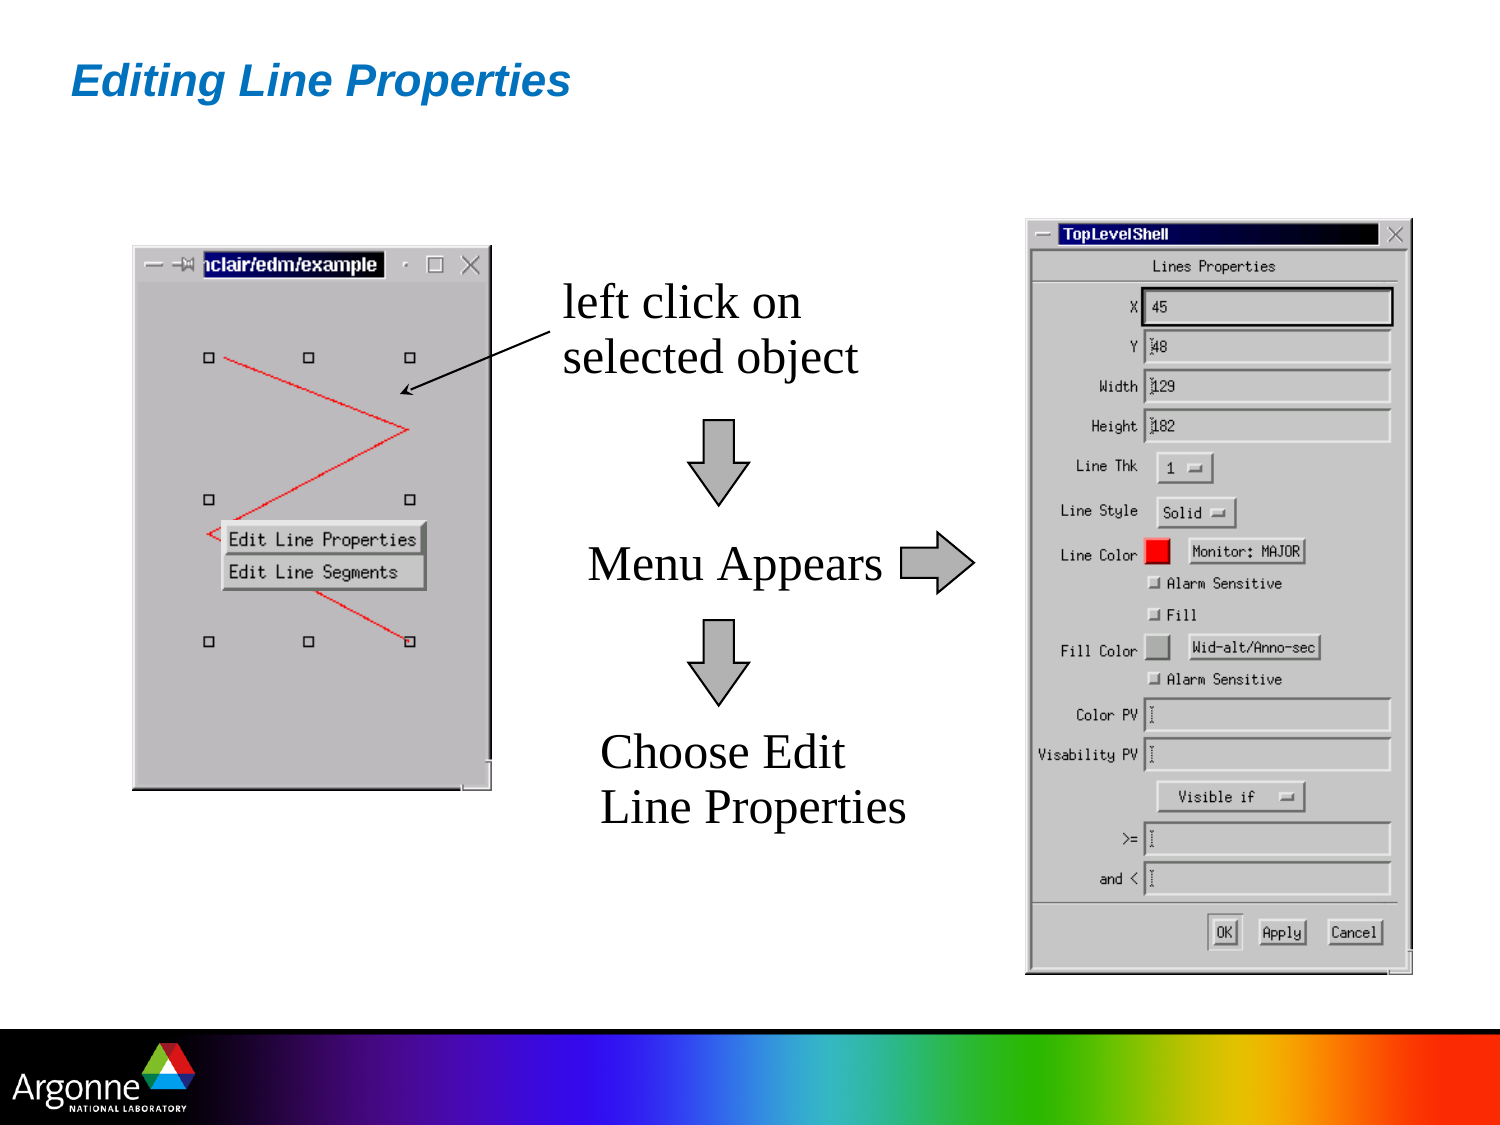

# Editing Line Properties
left click on
selected object
Menu Appears
Choose Edit
Line Properties